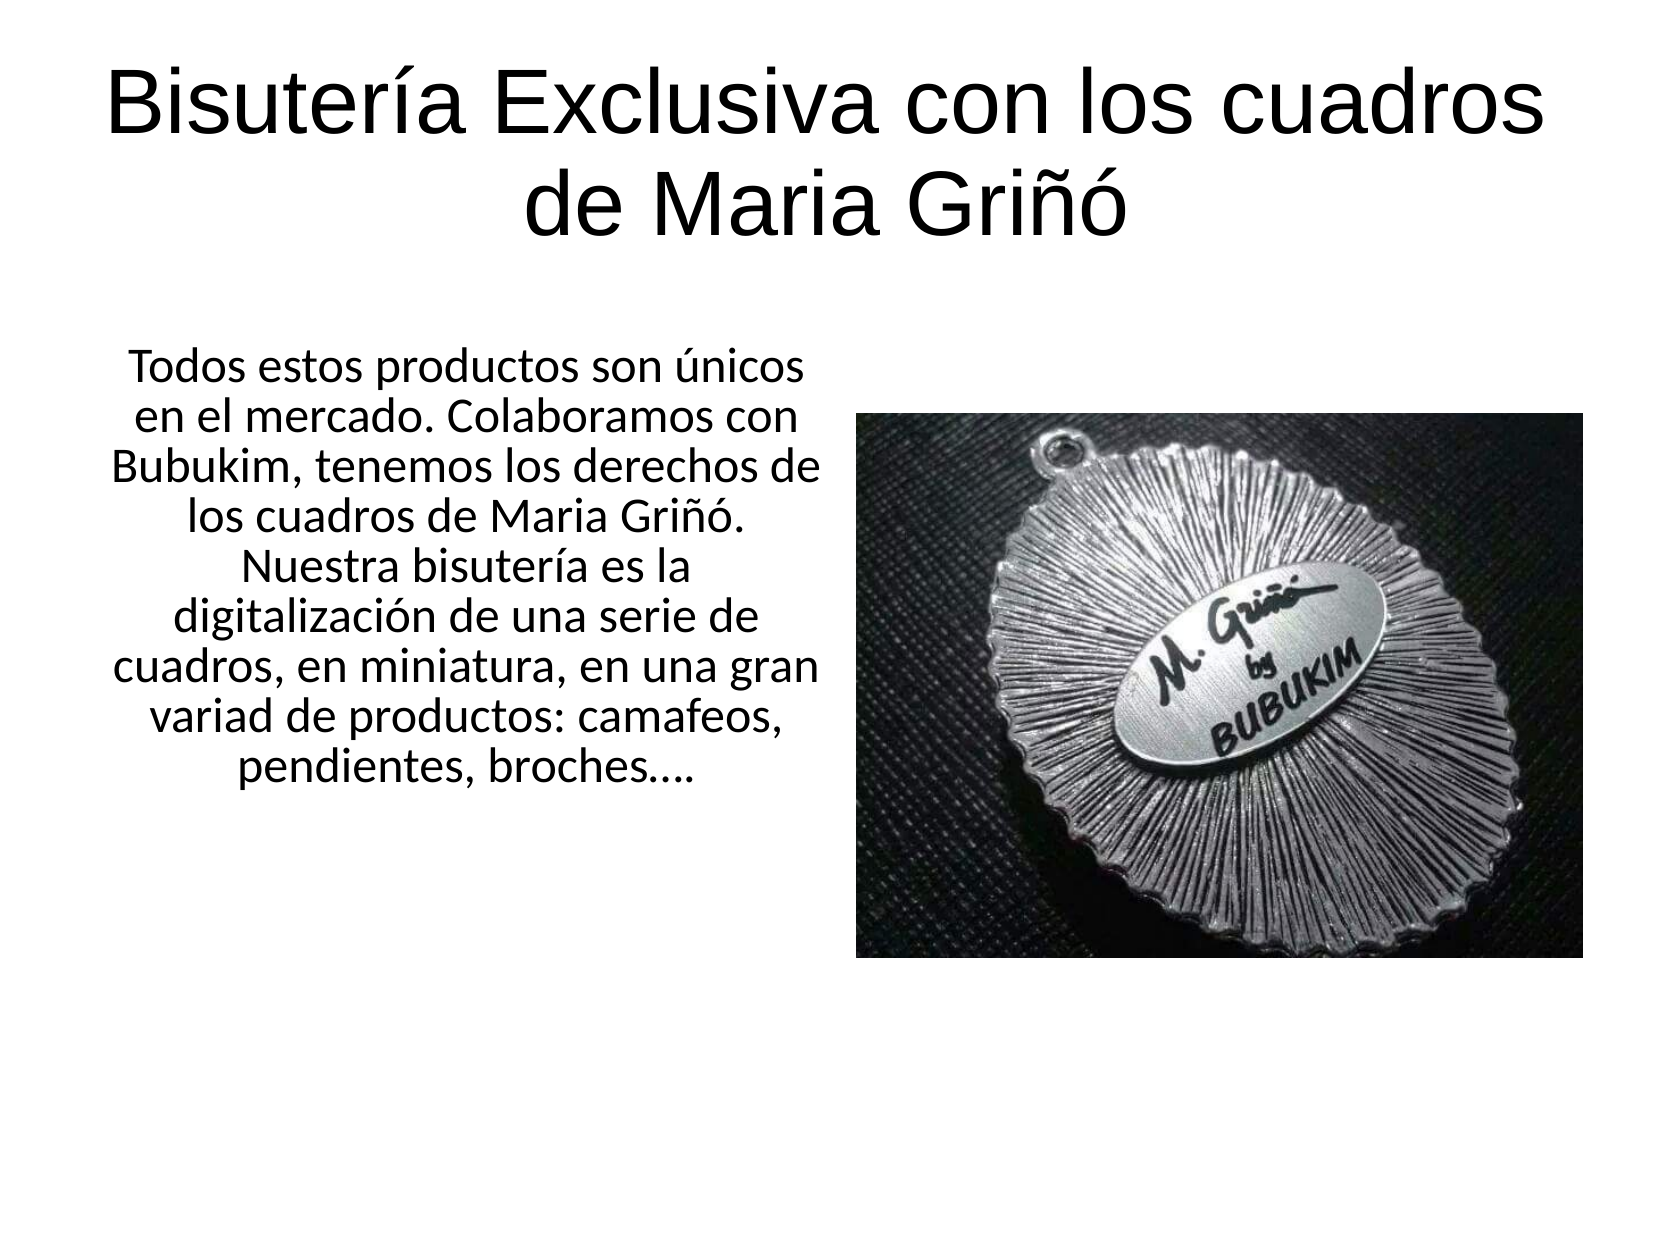

# Bisutería Exclusiva con los cuadros de Maria Griñó
Todos estos productos son únicos en el mercado. Colaboramos con Bubukim, tenemos los derechos de los cuadros de Maria Griñó.
Nuestra bisutería es la digitalización de una serie de cuadros, en miniatura, en una gran variad de productos: camafeos, pendientes, broches….